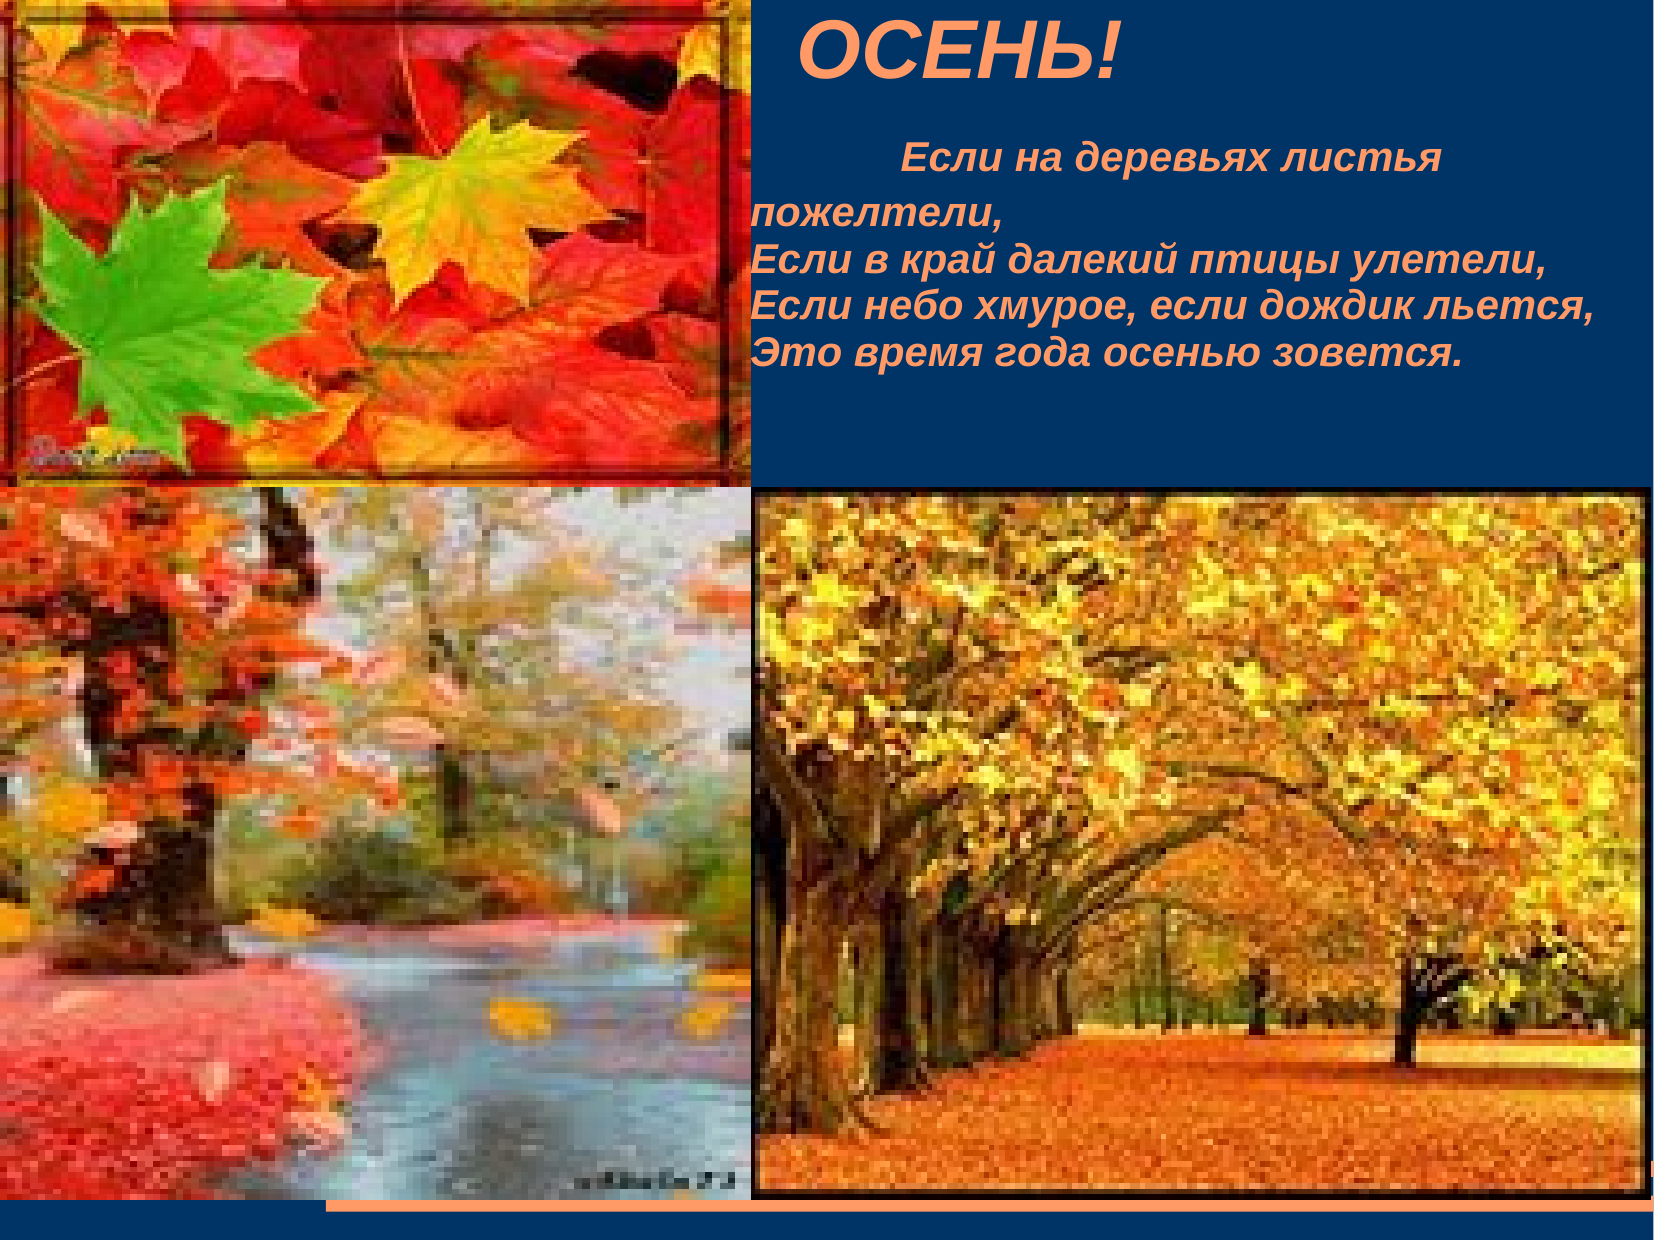

# ОСЕНЬ! Если на деревьях листья пожелтели, Если в край далекий птицы улетели, Если небо хмурое, если дождик льется, Это время года осенью зовется.